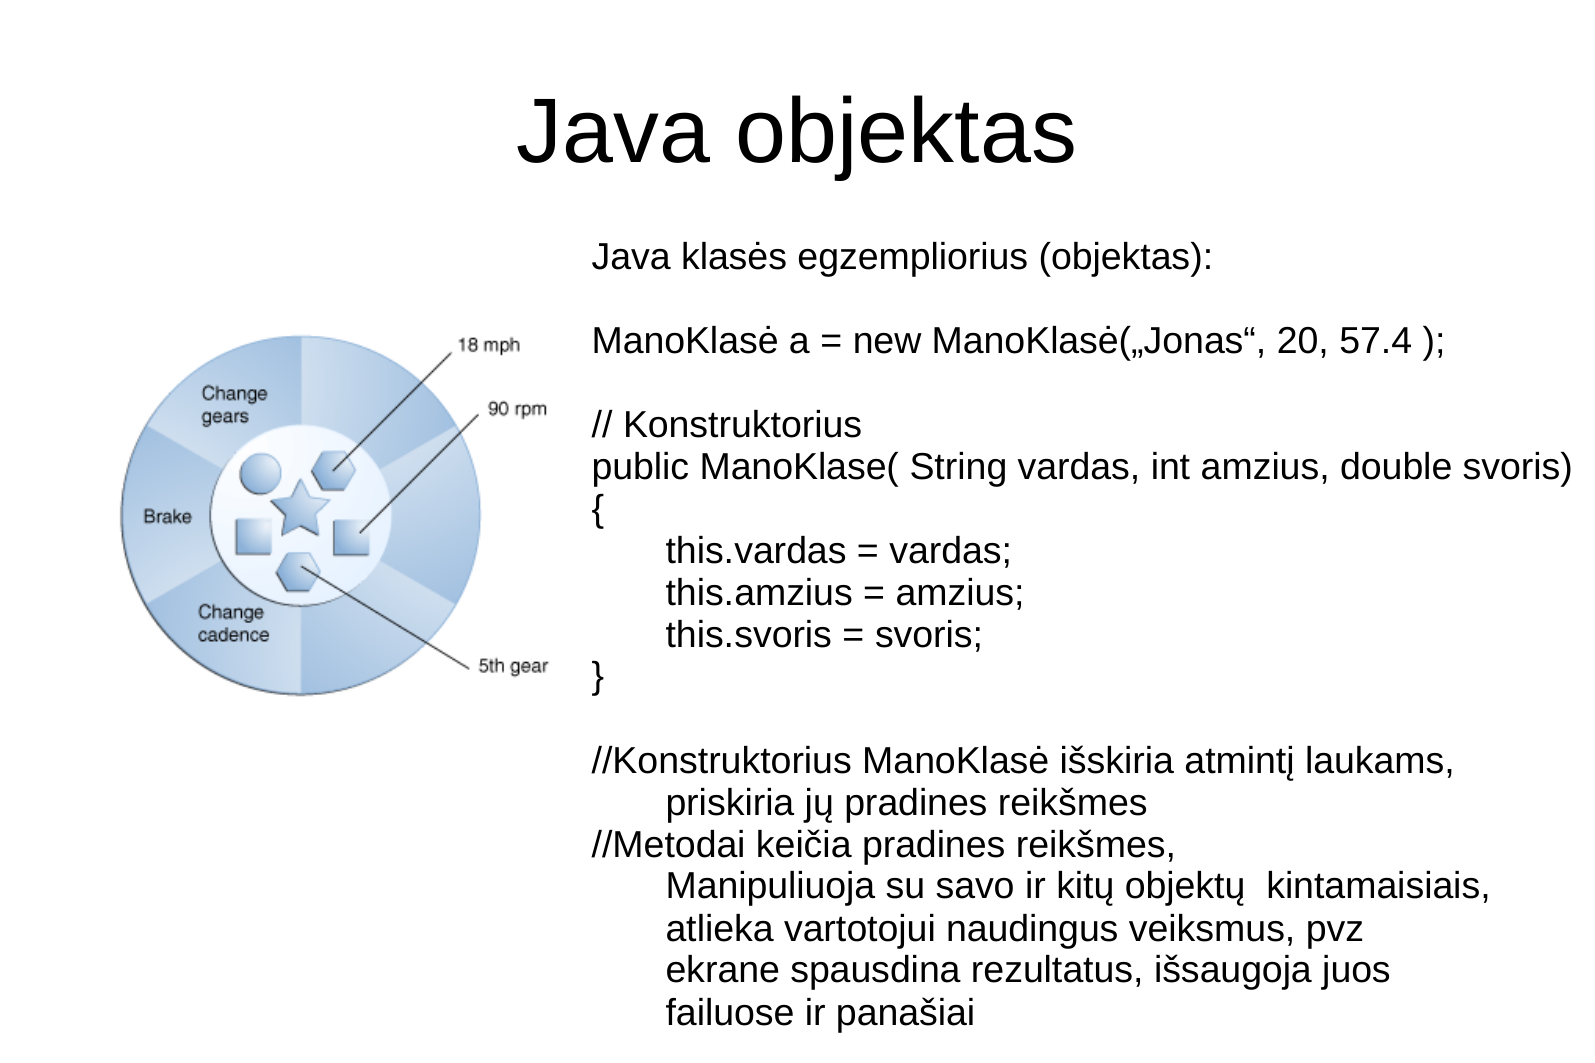

# Java objektas
Java klasės egzempliorius (objektas):
ManoKlasė a = new ManoKlasė(„Jonas“, 20, 57.4 );
// Konstruktorius
public ManoKlase( String vardas, int amzius, double svoris)
{
	this.vardas = vardas;
	this.amzius = amzius;
	this.svoris = svoris;
}
//Konstruktorius ManoKlasė išskiria atmintį laukams,
	priskiria jų pradines reikšmes
//Metodai keičia pradines reikšmes,
	Manipuliuoja su savo ir kitų objektų kintamaisiais,
	atlieka vartotojui naudingus veiksmus, pvz
	ekrane spausdina rezultatus, išsaugoja juos
	failuose ir panašiai